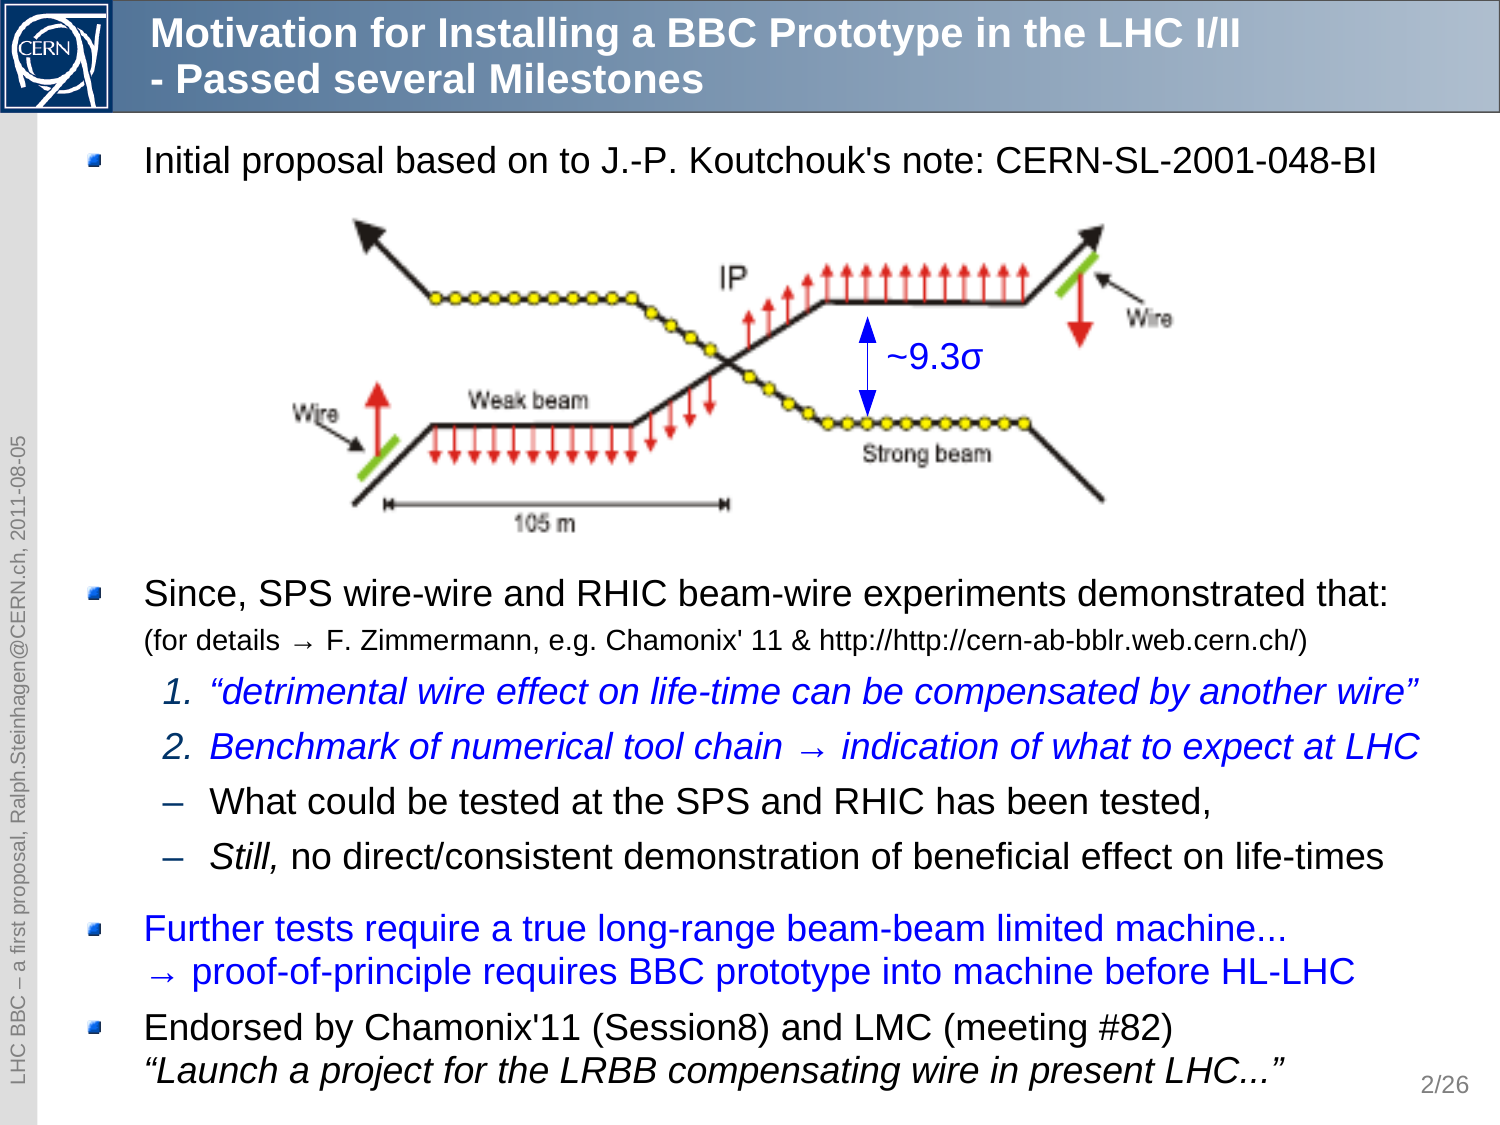

# Motivation for Installing a BBC Prototype in the LHC I/II - Passed several Milestones
Initial proposal based on to J.-P. Koutchouk's note: CERN-SL-2001-048-BI
Since, SPS wire-wire and RHIC beam-wire experiments demonstrated that: (for details → F. Zimmermann, e.g. Chamonix' 11 & http://http://cern-ab-bblr.web.cern.ch/)
“detrimental wire effect on life-time can be compensated by another wire”
Benchmark of numerical tool chain → indication of what to expect at LHC
What could be tested at the SPS and RHIC has been tested,
Still, no direct/consistent demonstration of beneficial effect on life-times
Further tests require a true long-range beam-beam limited machine... 	 → proof-of-principle requires BBC prototype into machine before HL-LHC
Endorsed by Chamonix'11 (Session8) and LMC (meeting #82)		“Launch a project for the LRBB compensating wire in present LHC...”
~9.3σ